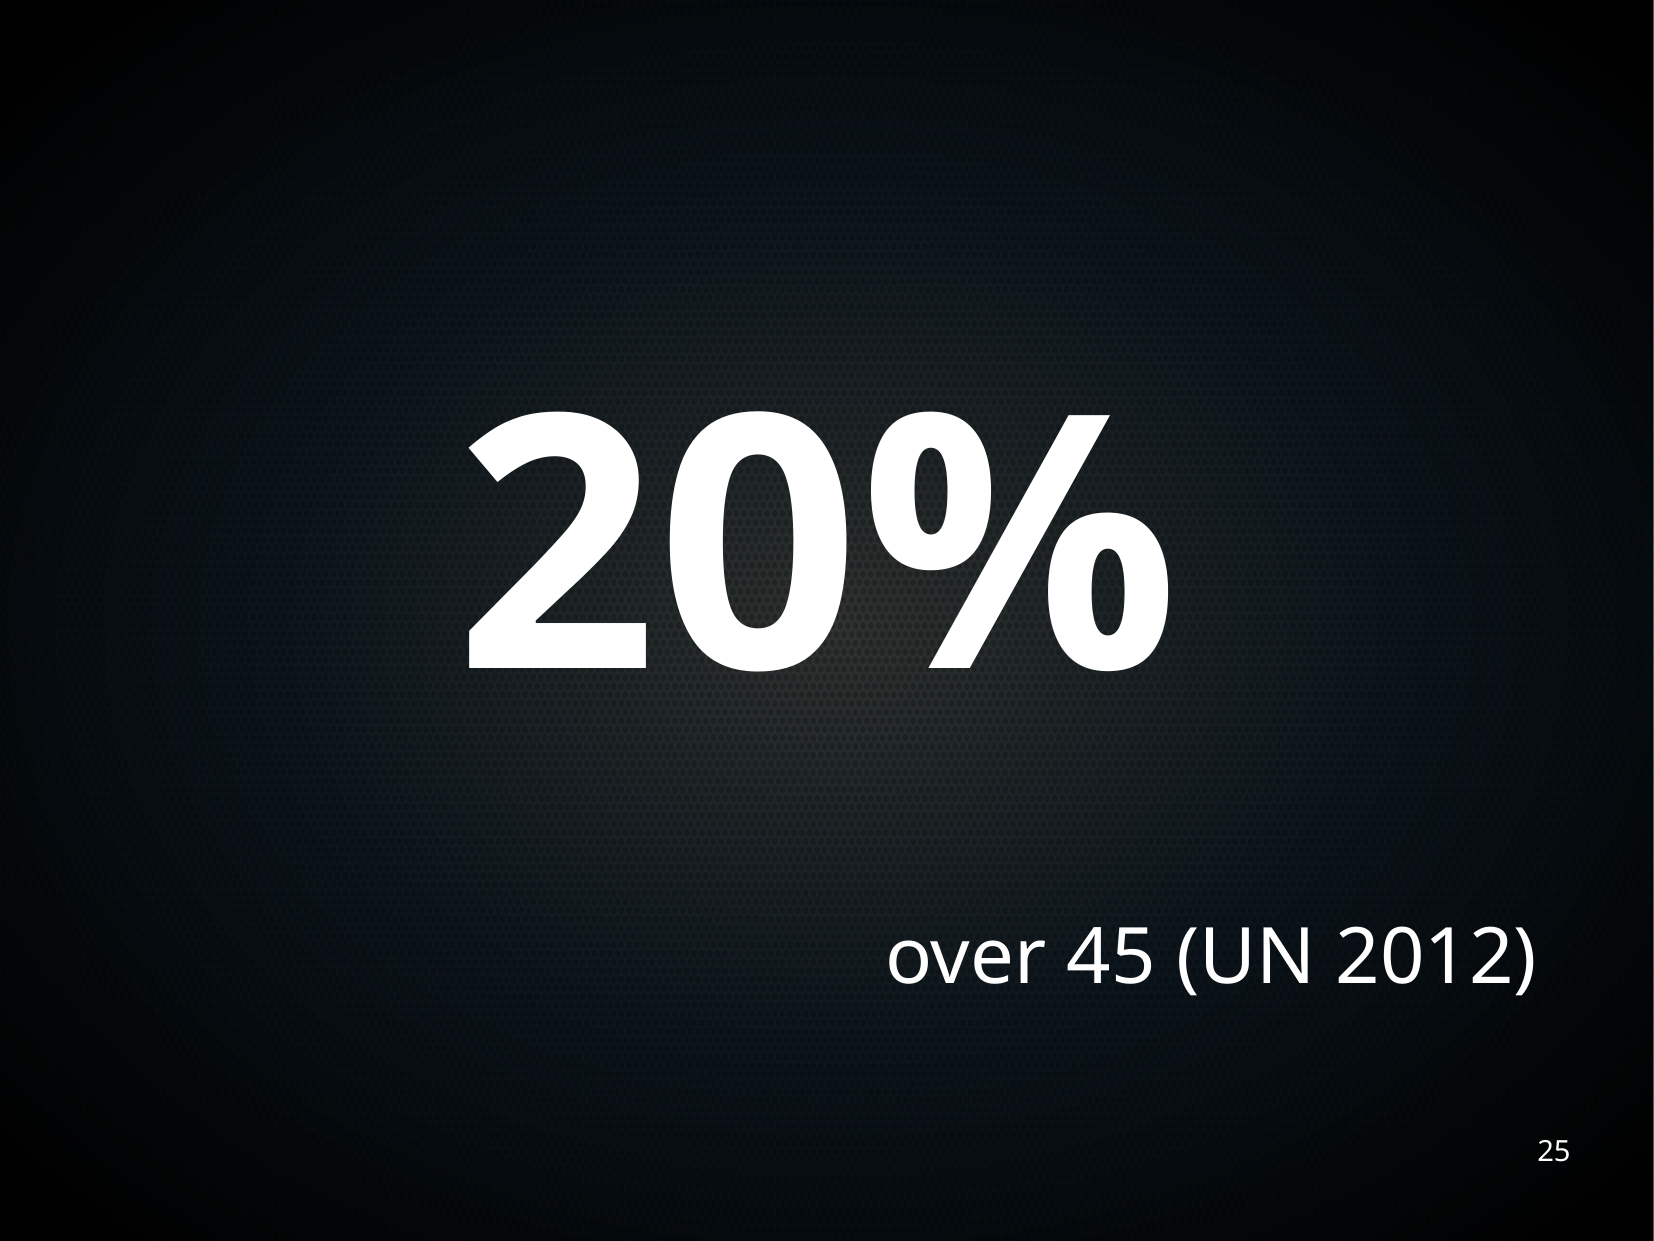

#
 20%
over 45 (UN 2012)
25